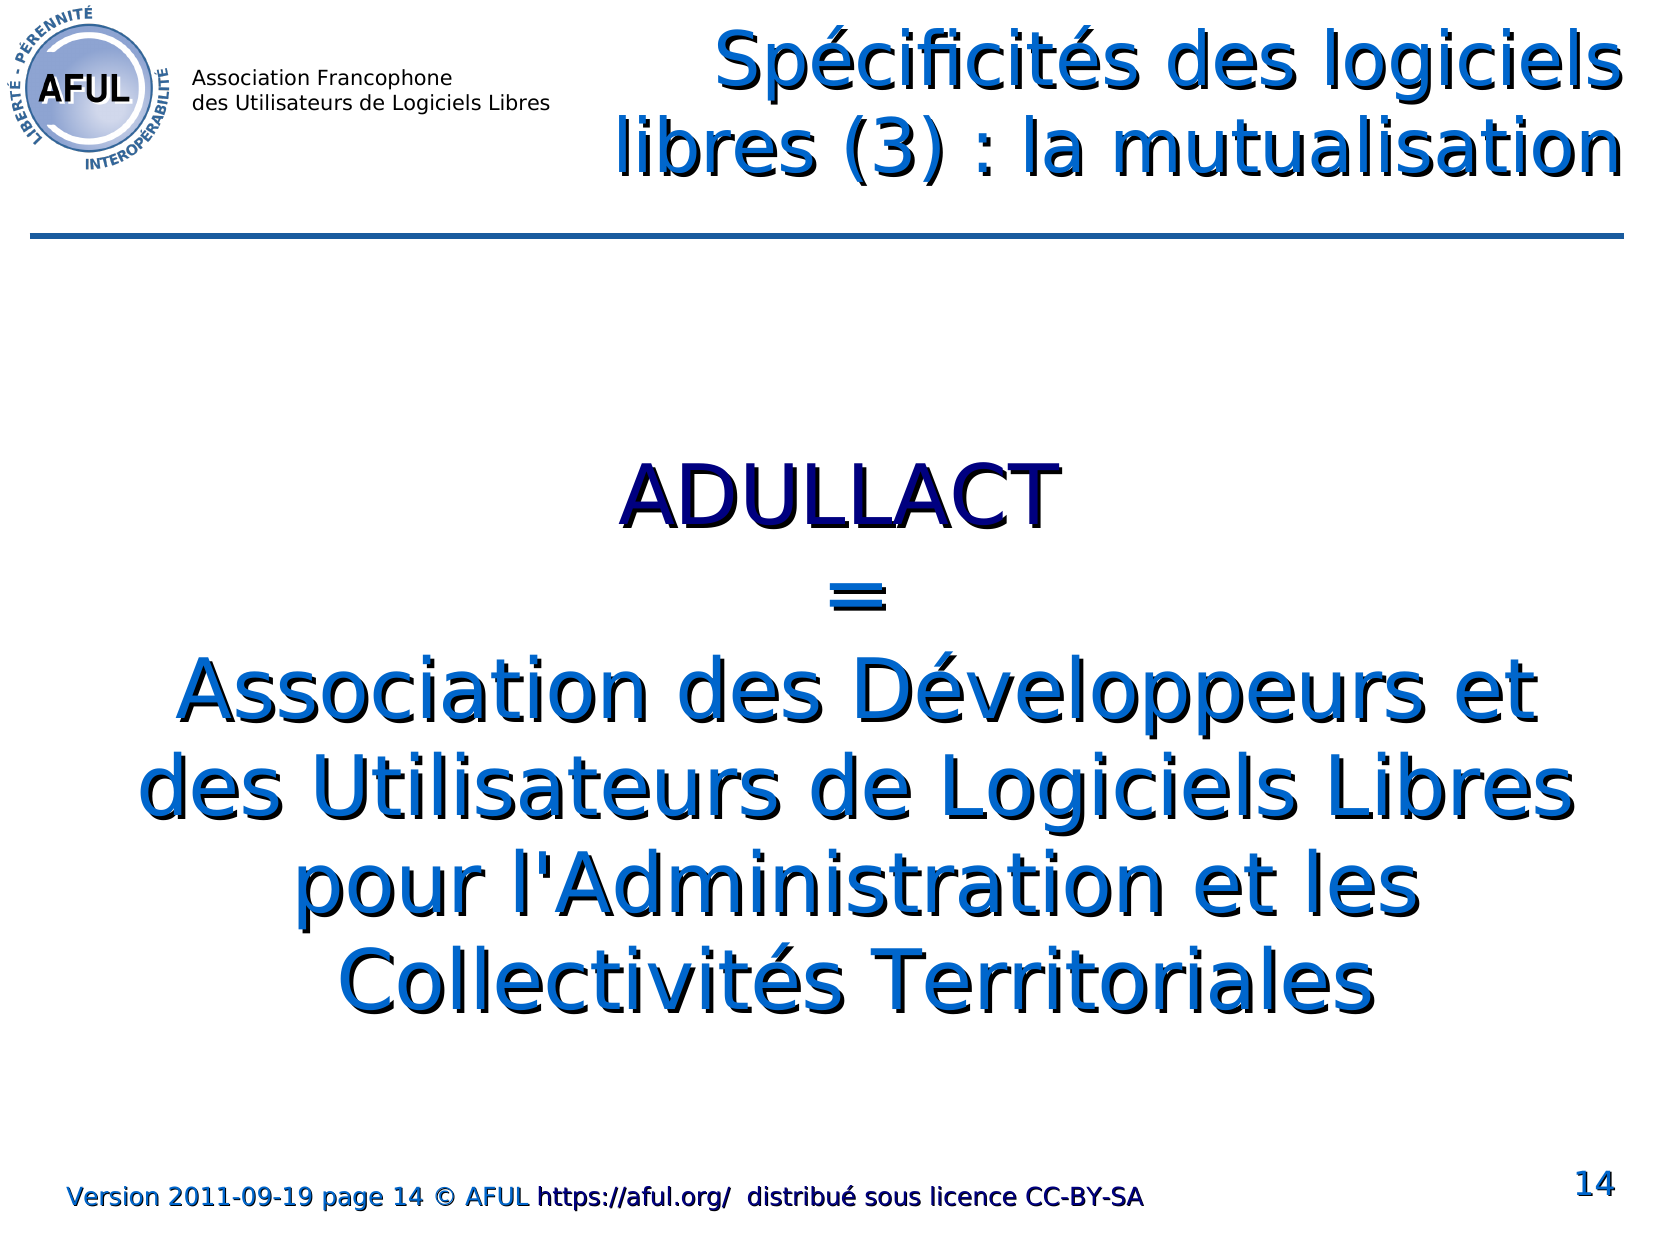

# Spécificités des logiciels libres (3) : la mutualisation
ADULLACT
=
Association des Développeurs et des Utilisateurs de Logiciels Libres pour l'Administration et les Collectivités Territoriales